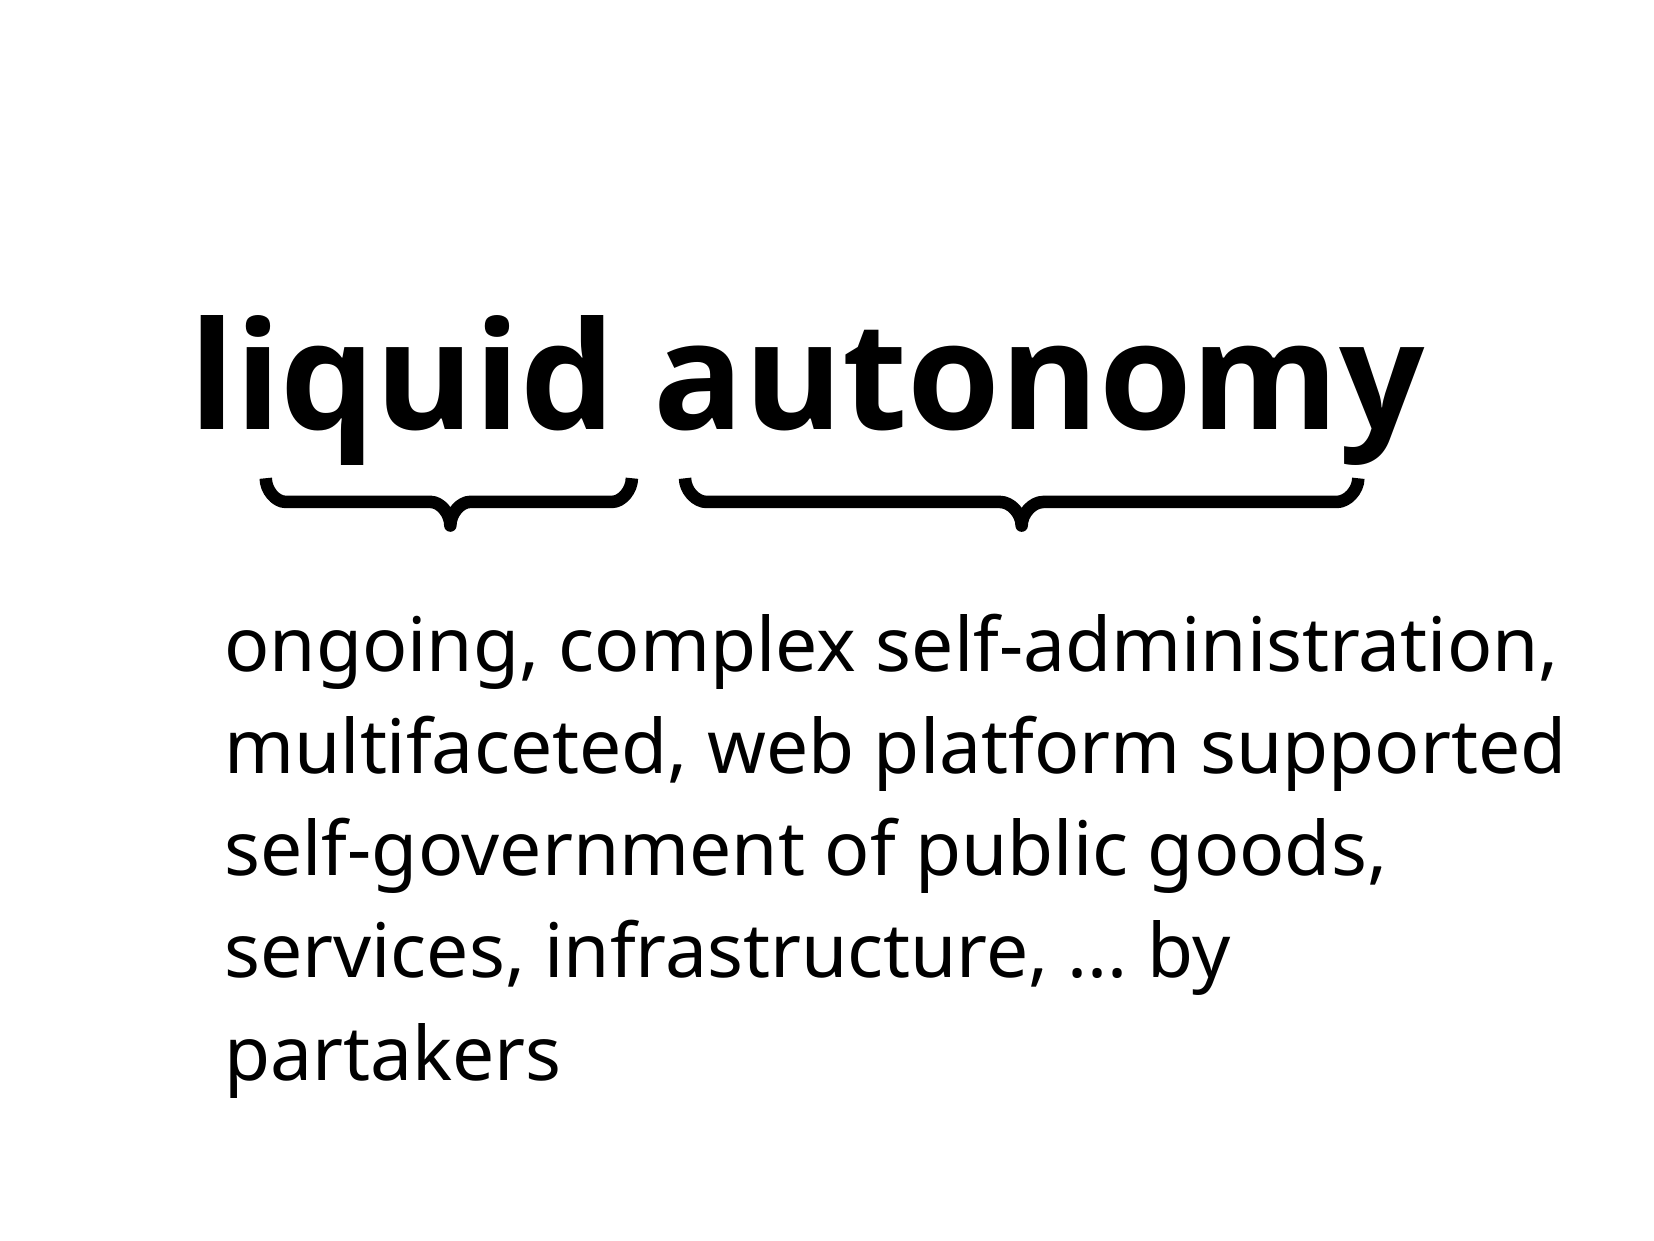

# liquid autonomy
ongoing, complex self-administration, multifaceted, web platform supported self-government of public goods,
services, infrastructure, ... by partakers